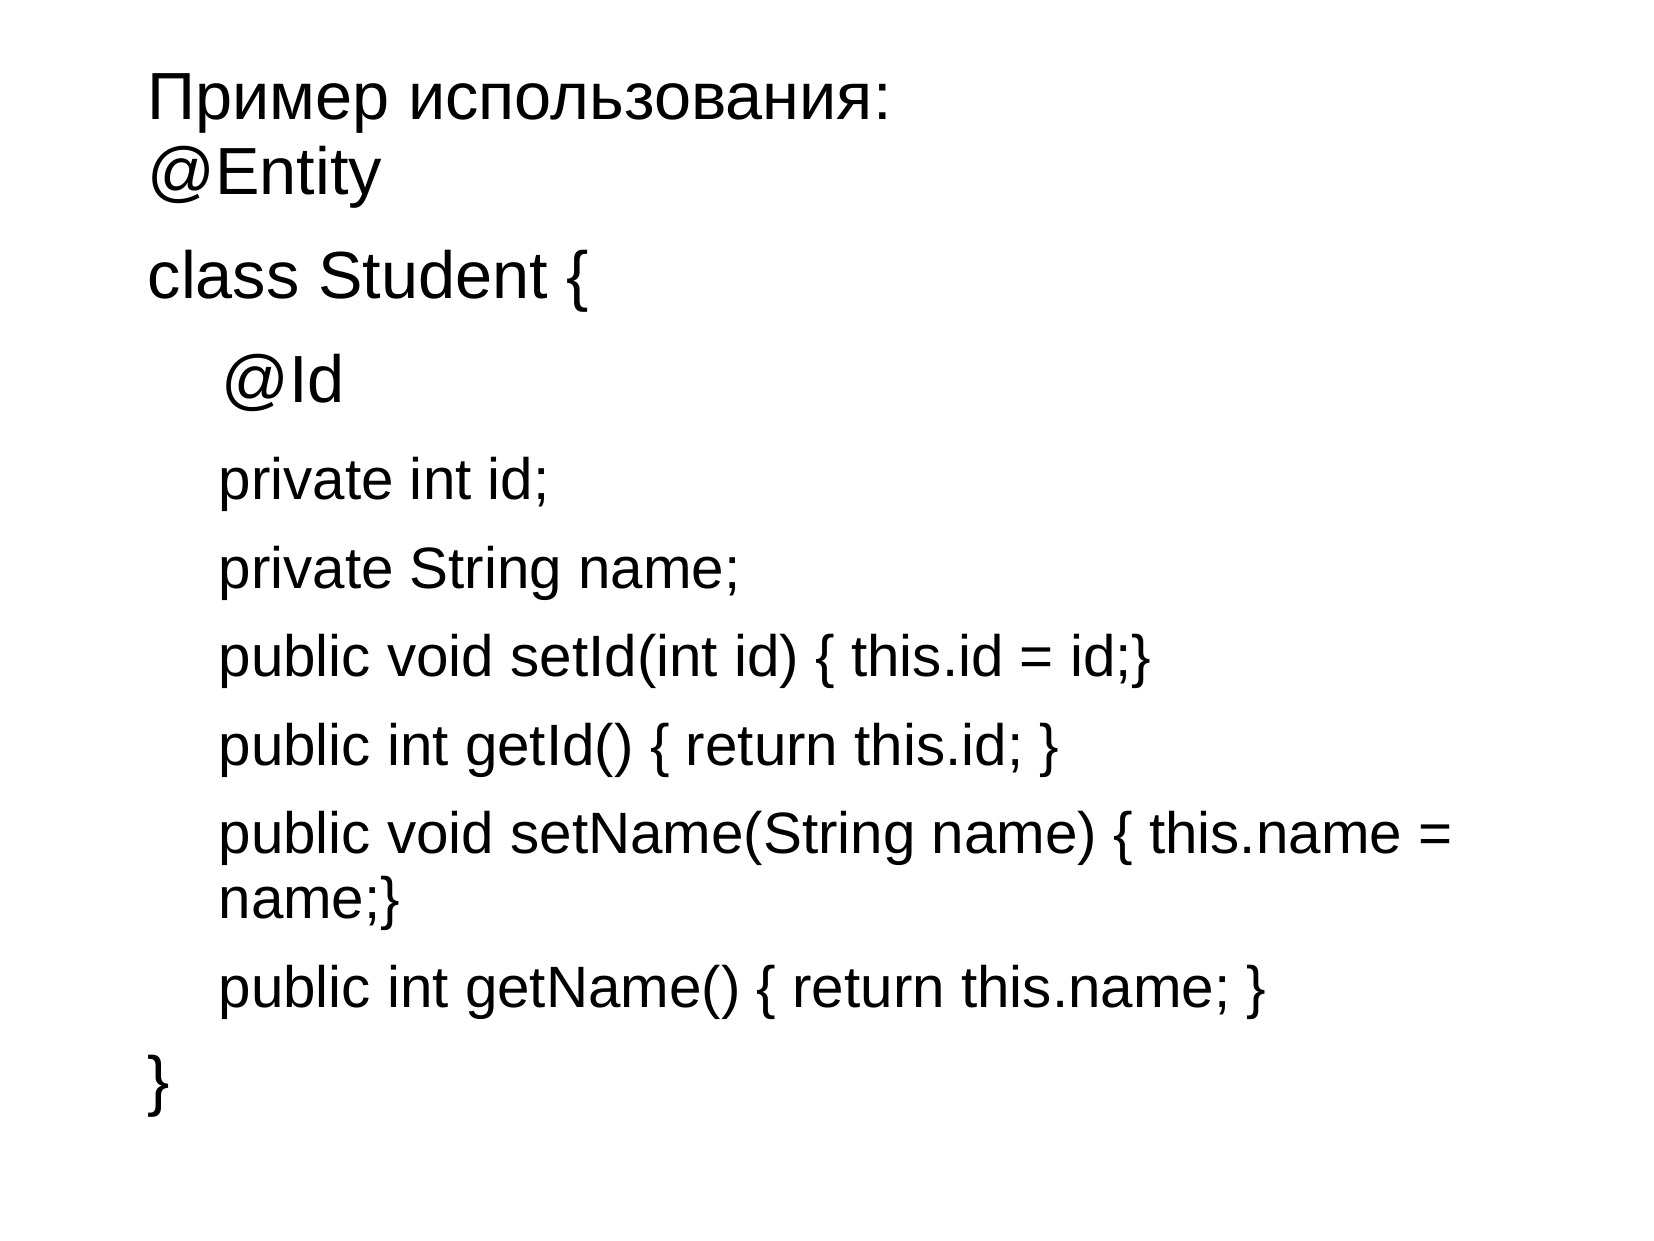

# Пример использования: @Entity
class Student {
 @Id
private int id;
private String name;
public void setId(int id) { this.id = id;}
public int getId() { return this.id; }
public void setName(String name) { this.name = name;}
public int getName() { return this.name; }
}